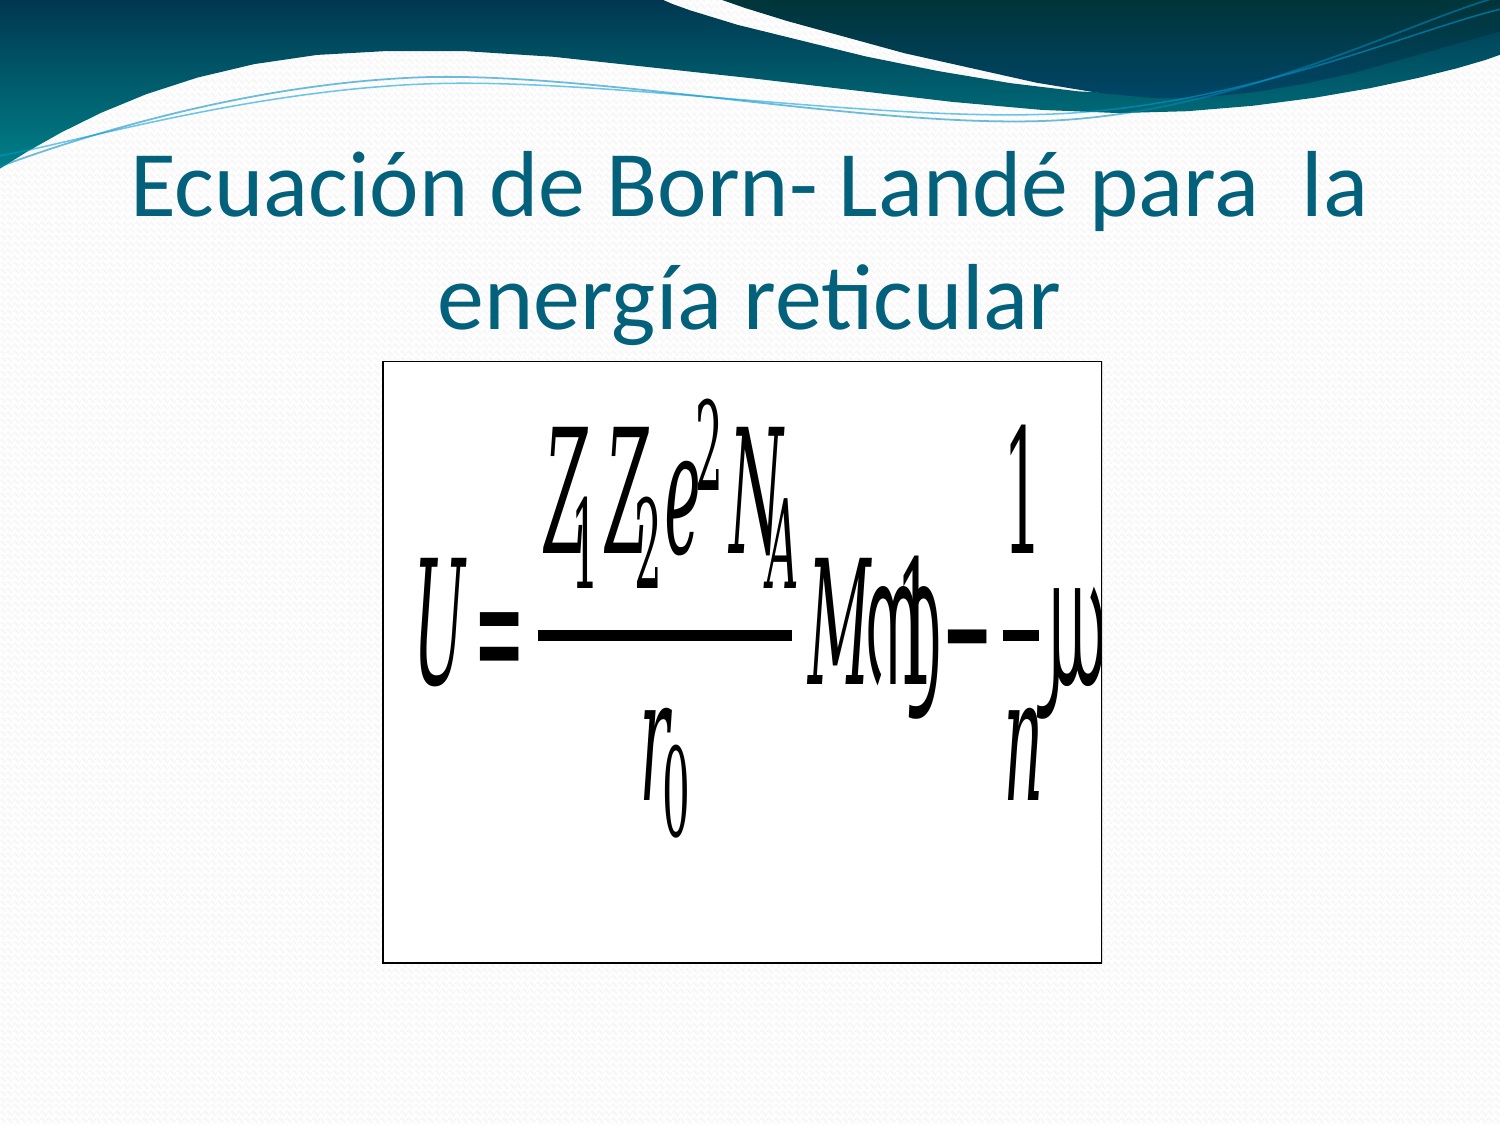

# Ecuación de Born- Landé para la energía reticular